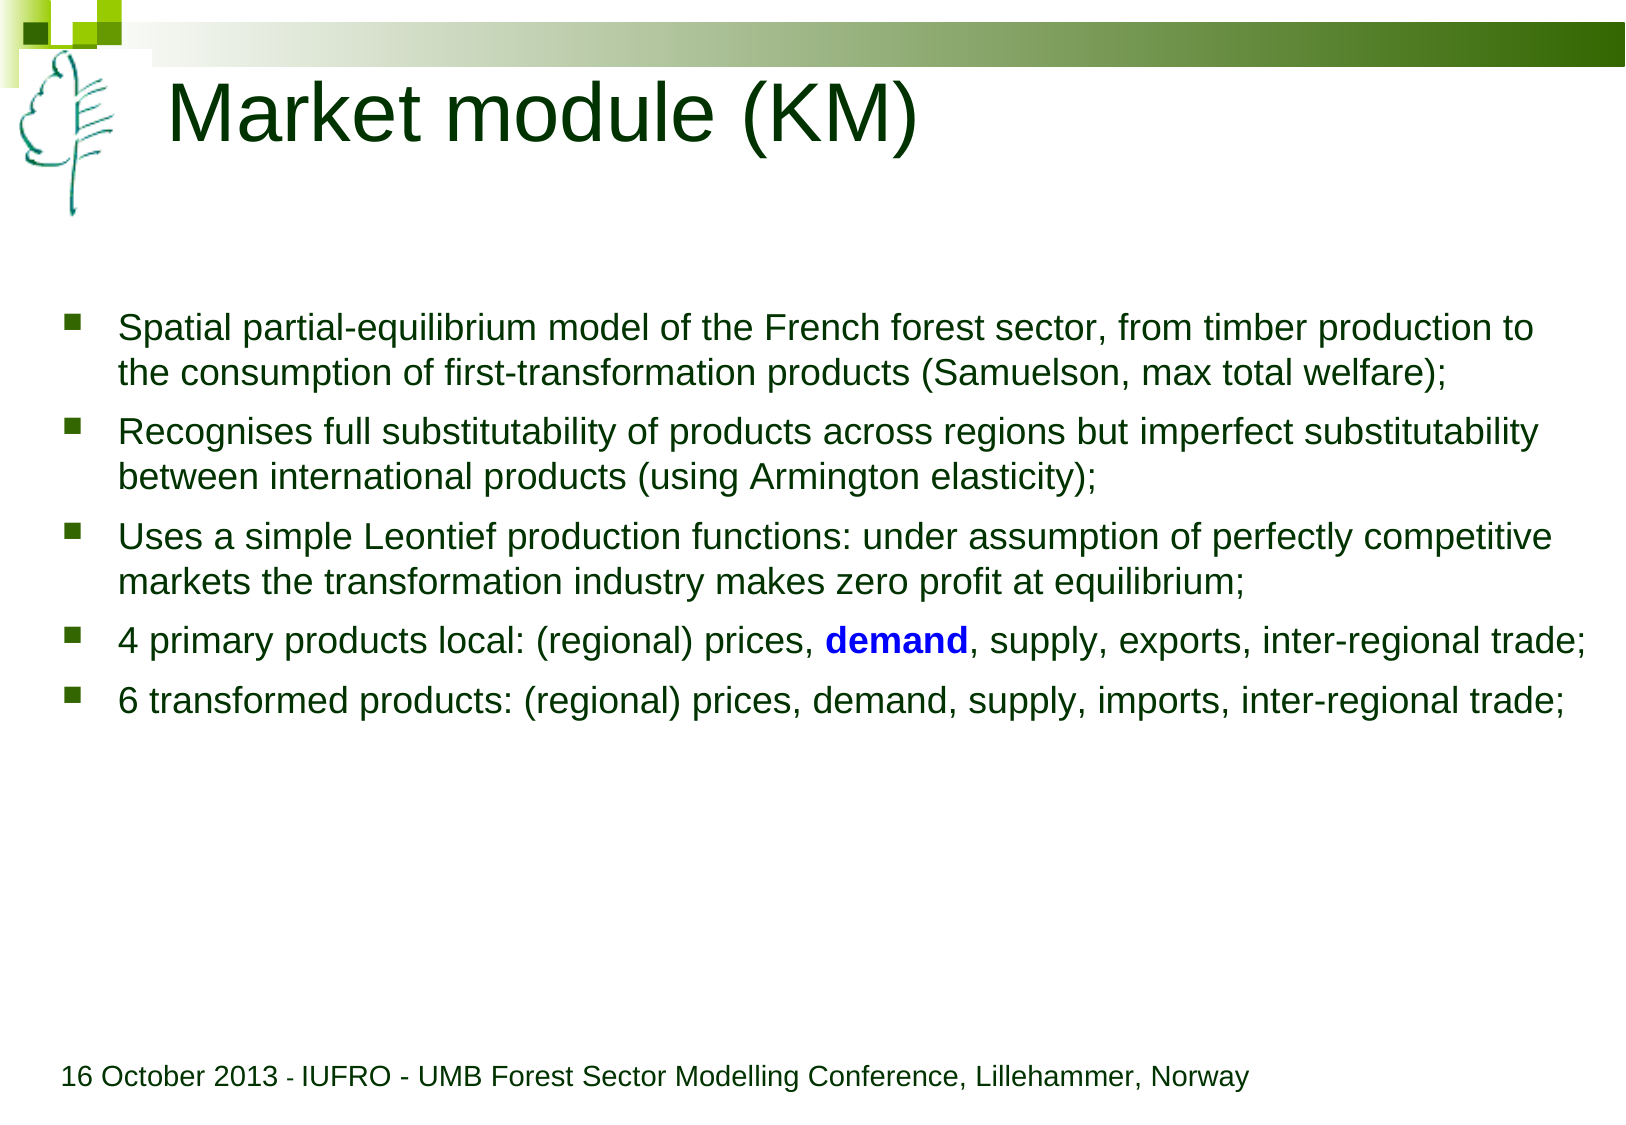

# Market module (KM)
Spatial partial-equilibrium model of the French forest sector, from timber production to the consumption of first-transformation products (Samuelson, max total welfare);
Recognises full substitutability of products across regions but imperfect substitutability between international products (using Armington elasticity);
Uses a simple Leontief production functions: under assumption of perfectly competitive markets the transformation industry makes zero profit at equilibrium;
4 primary products local: (regional) prices, demand, supply, exports, inter-regional trade;
6 transformed products: (regional) prices, demand, supply, imports, inter-regional trade;